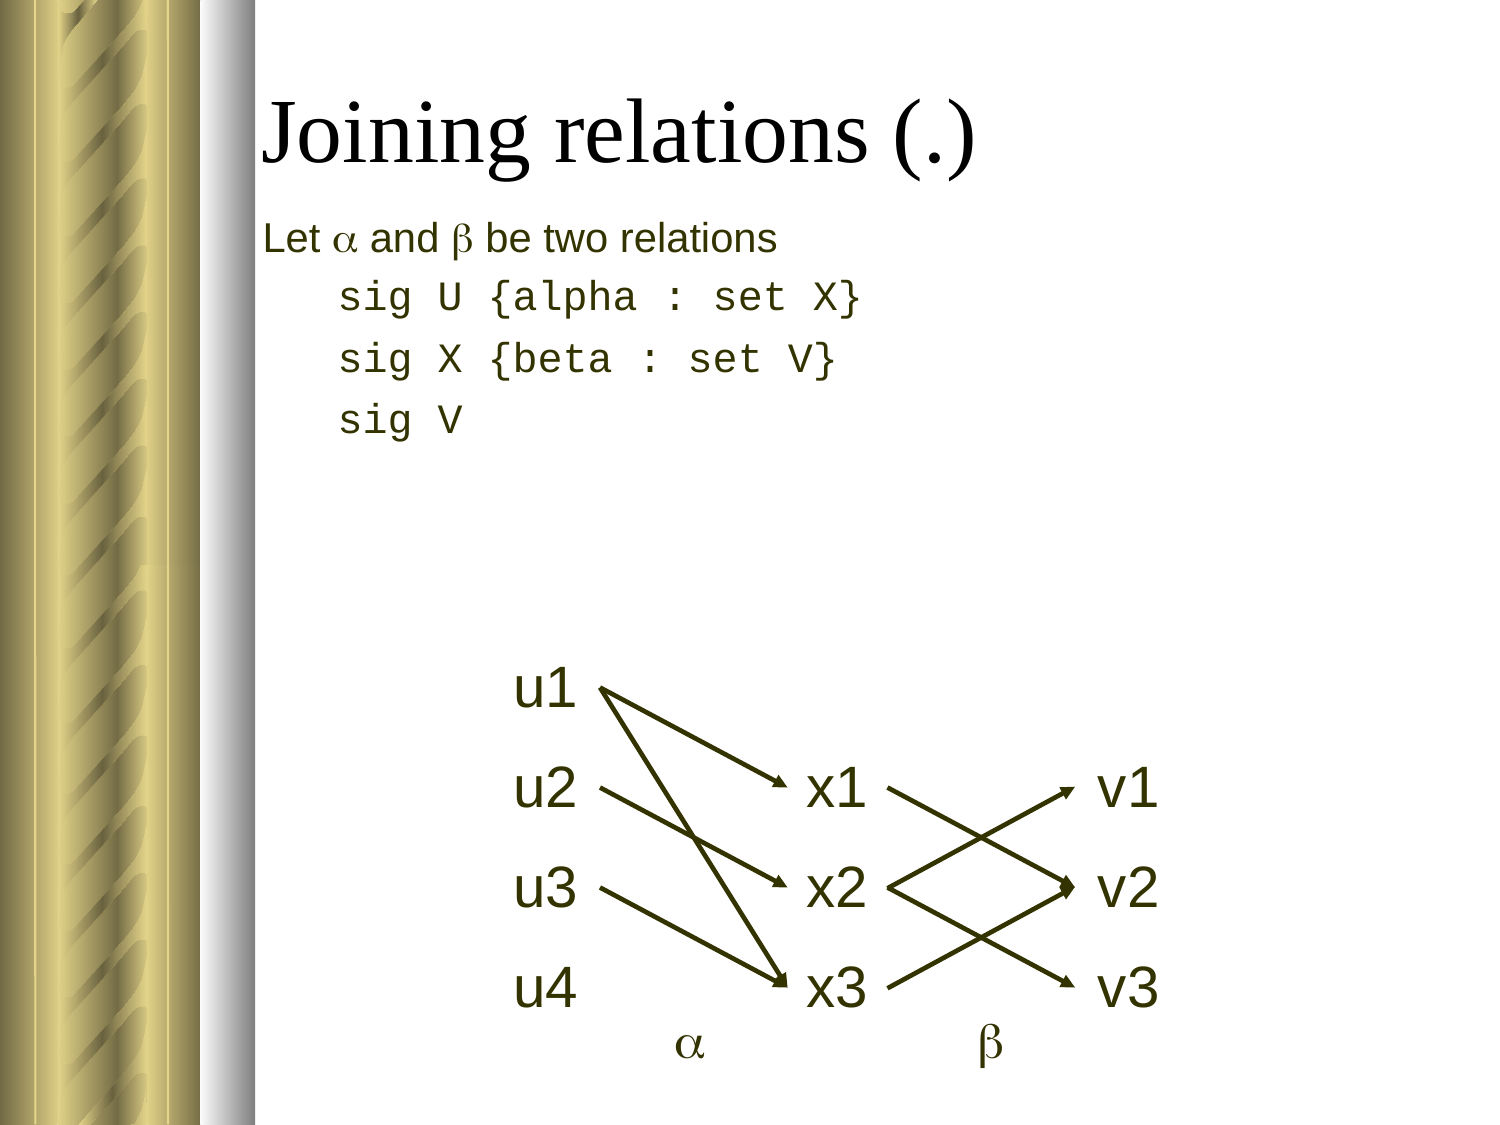

# Joining relations (.)
Let  and  be two relations
sig U {alpha : set X}
sig X {beta : set V}
sig V
u1
u2
x1
v1
u3
x2
v2
u4
x3
v3

